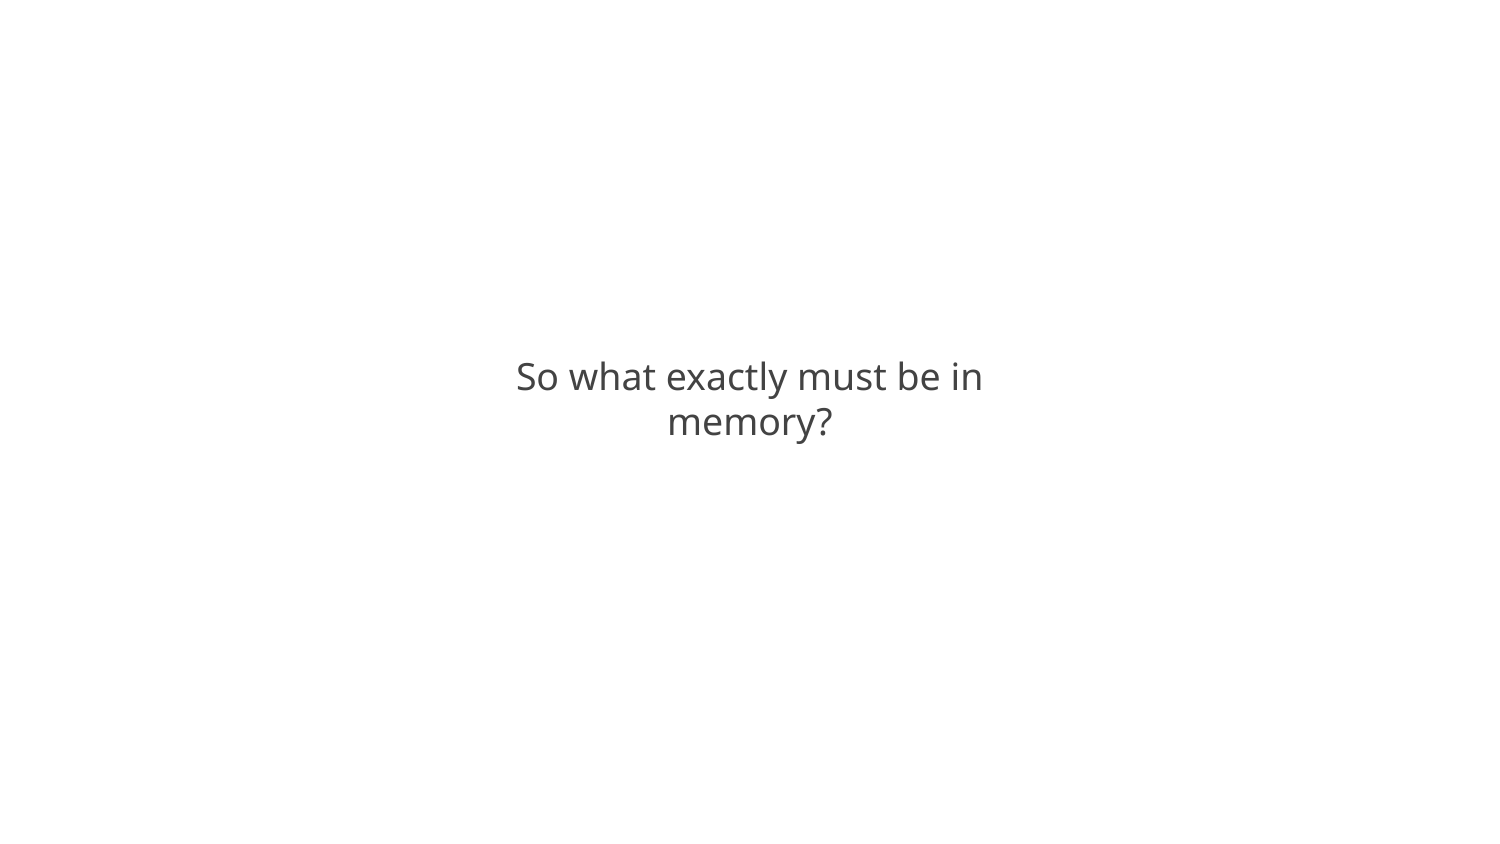

So what exactly must be in memory?